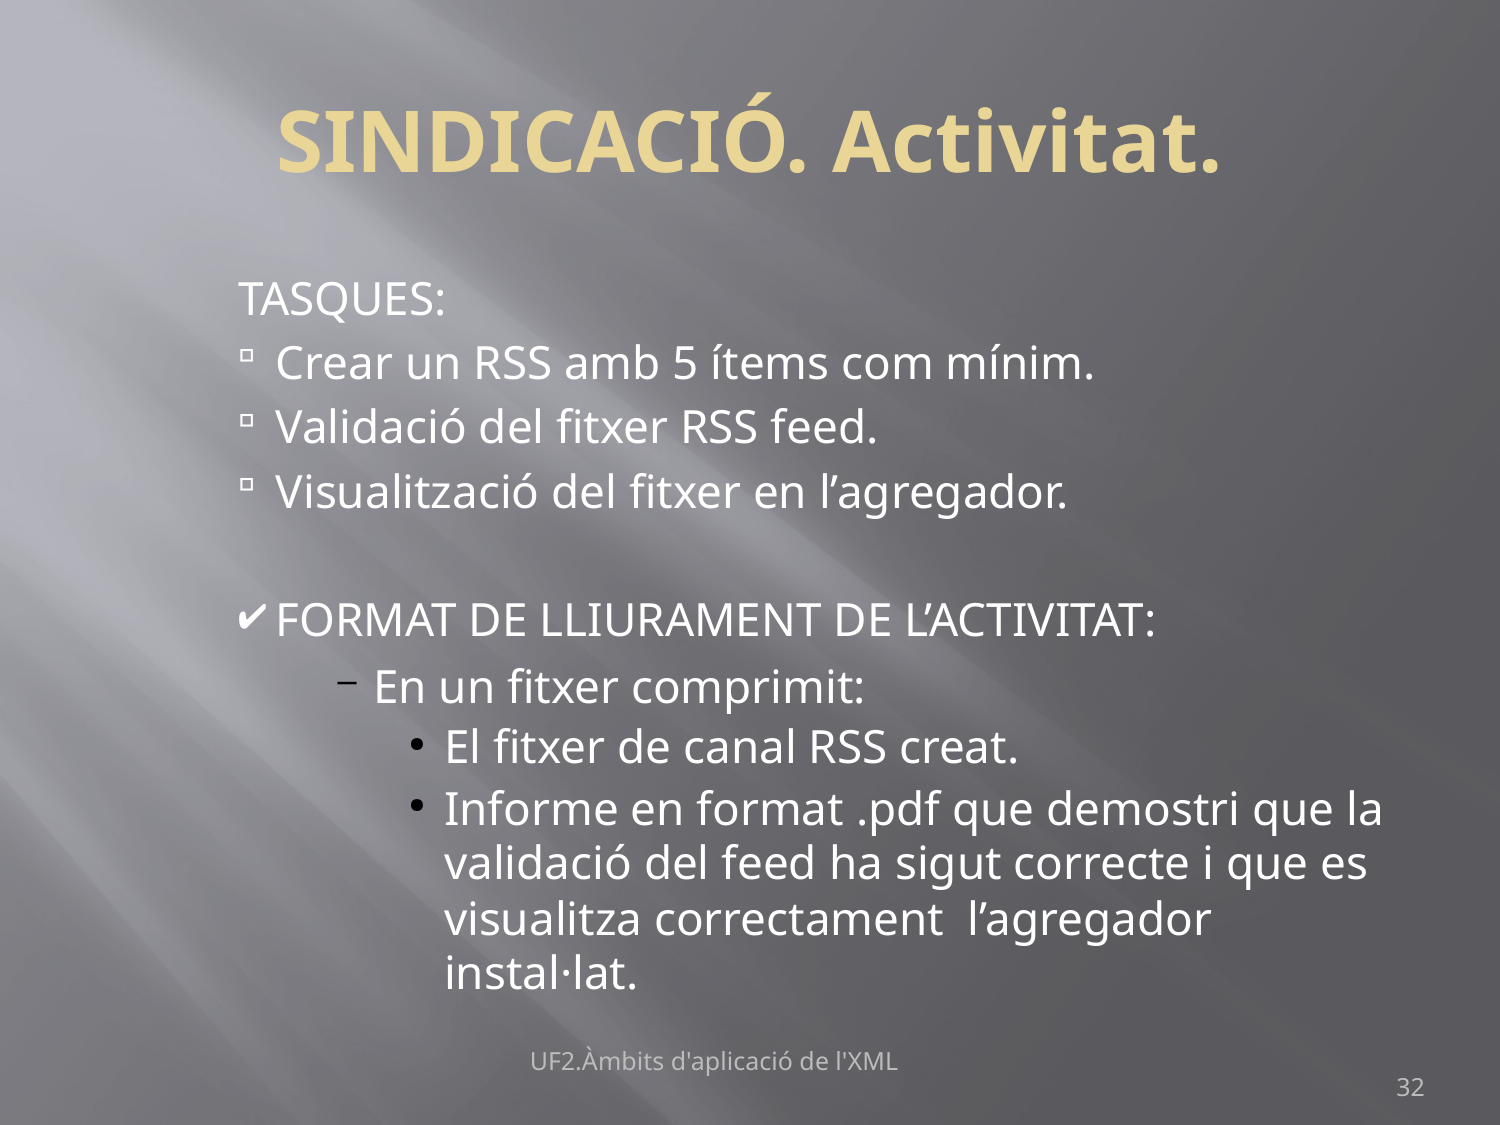

# SINDICACIÓ. Activitat.
TASQUES:
Crear un RSS amb 5 ítems com mínim.
Validació del fitxer RSS feed.
Visualització del fitxer en l’agregador.
FORMAT DE LLIURAMENT DE L’ACTIVITAT:
En un fitxer comprimit:
El fitxer de canal RSS creat.
Informe en format .pdf que demostri que la validació del feed ha sigut correcte i que es visualitza correctament l’agregador instal·lat.
UF2.Àmbits d'aplicació de l'XML